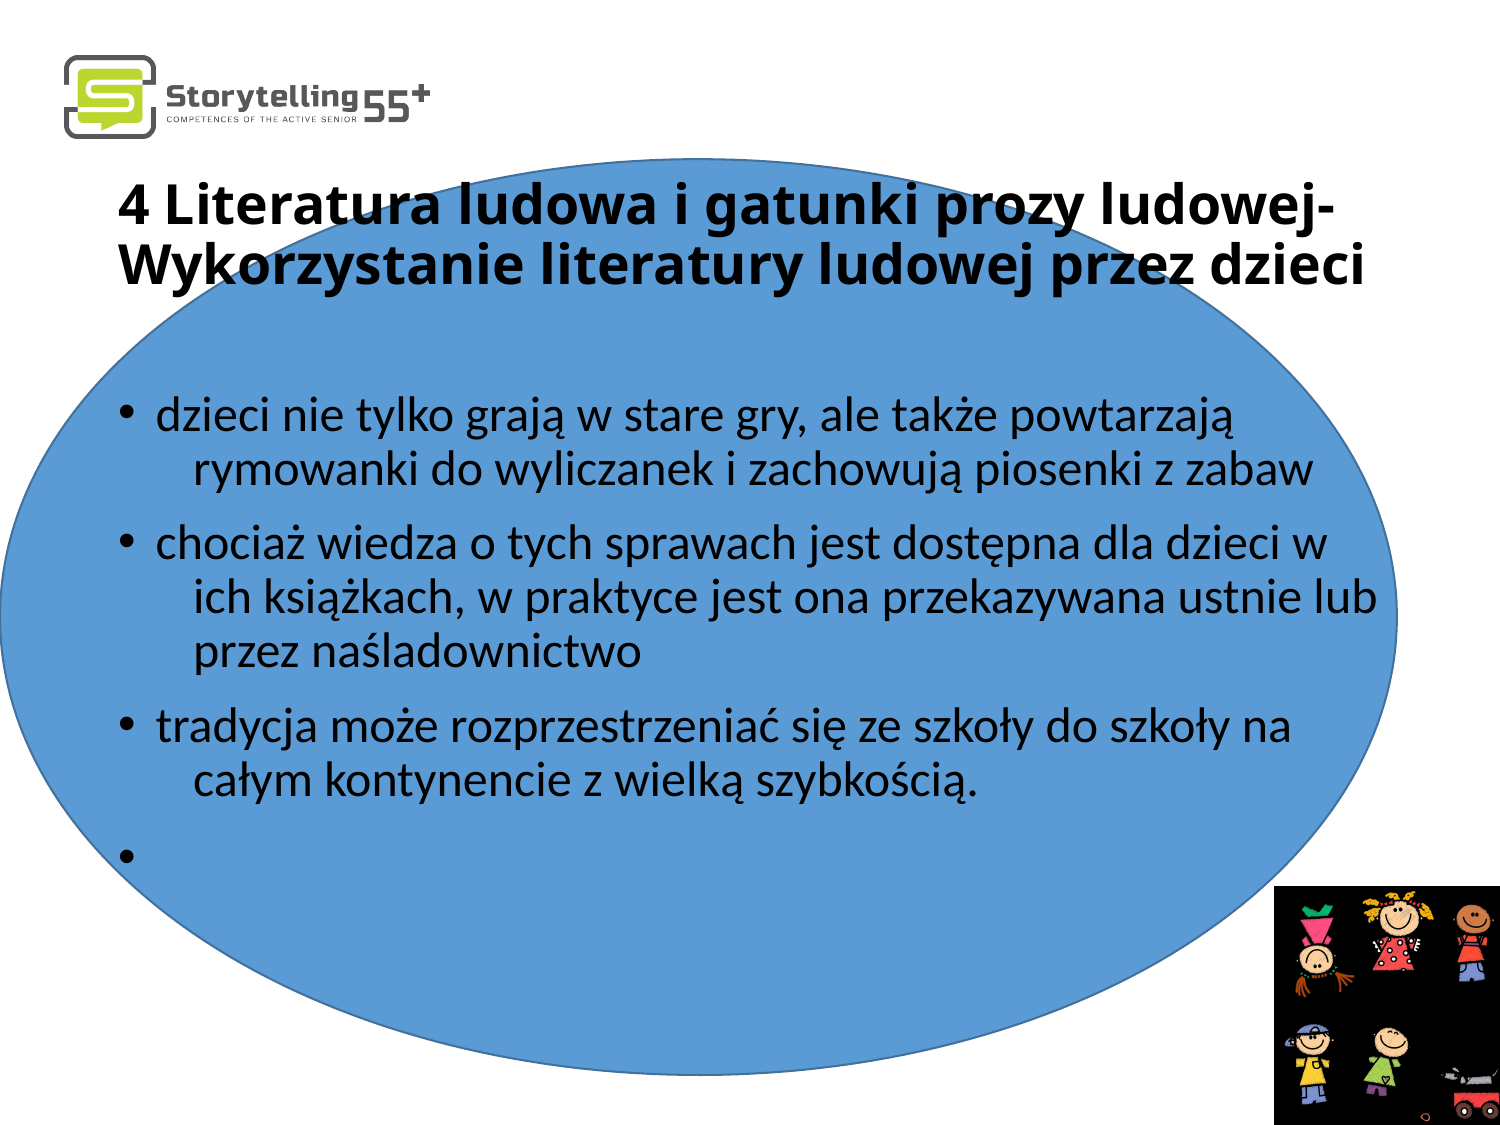

# 4 Literatura ludowa i gatunki prozy ludowej- Wykorzystanie literatury ludowej przez dzieci
dzieci nie tylko grają w stare gry, ale także powtarzają rymowanki do wyliczanek i zachowują piosenki z zabaw
chociaż wiedza o tych sprawach jest dostępna dla dzieci w ich książkach, w praktyce jest ona przekazywana ustnie lub przez naśladownictwo
tradycja może rozprzestrzeniać się ze szkoły do szkoły na całym kontynencie z wielką szybkością.